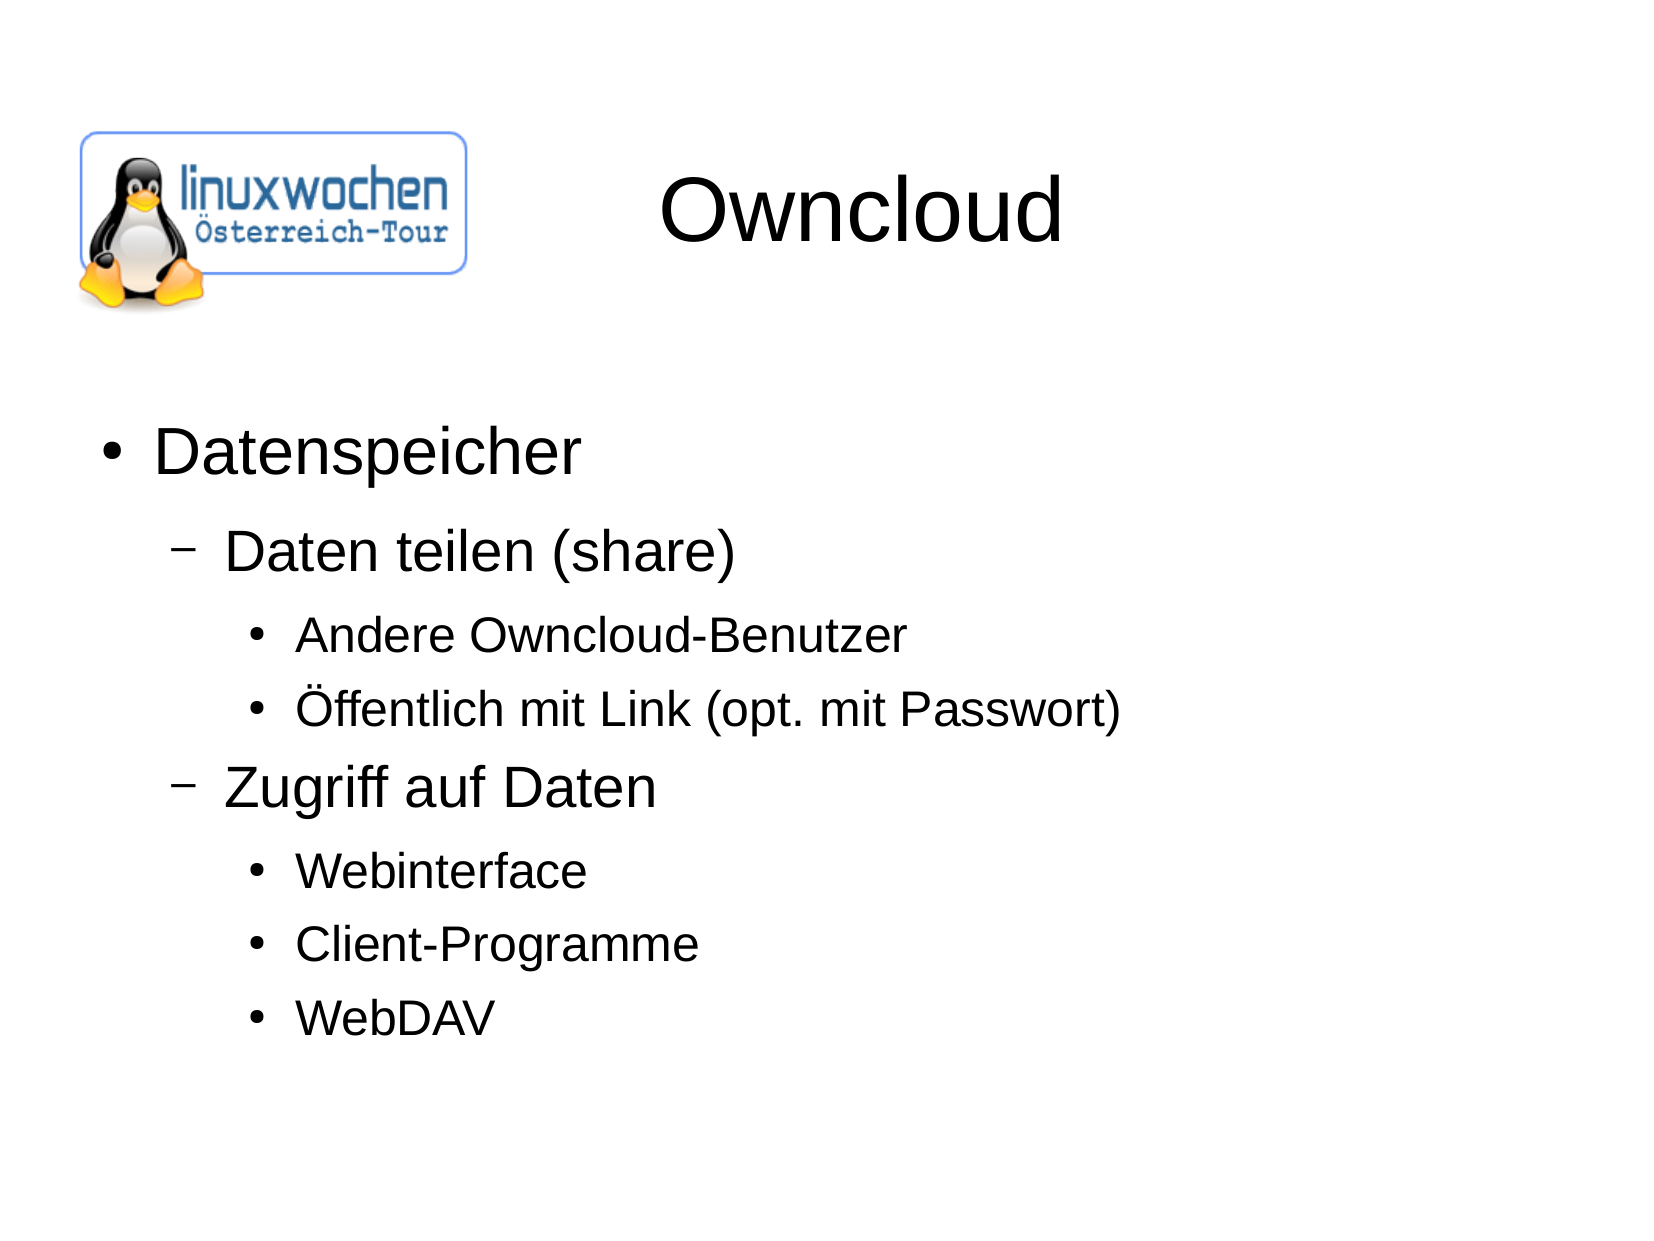

# Owncloud
Datenspeicher
Daten teilen (share)
Andere Owncloud-Benutzer
Öffentlich mit Link (opt. mit Passwort)
Zugriff auf Daten
Webinterface
Client-Programme
WebDAV